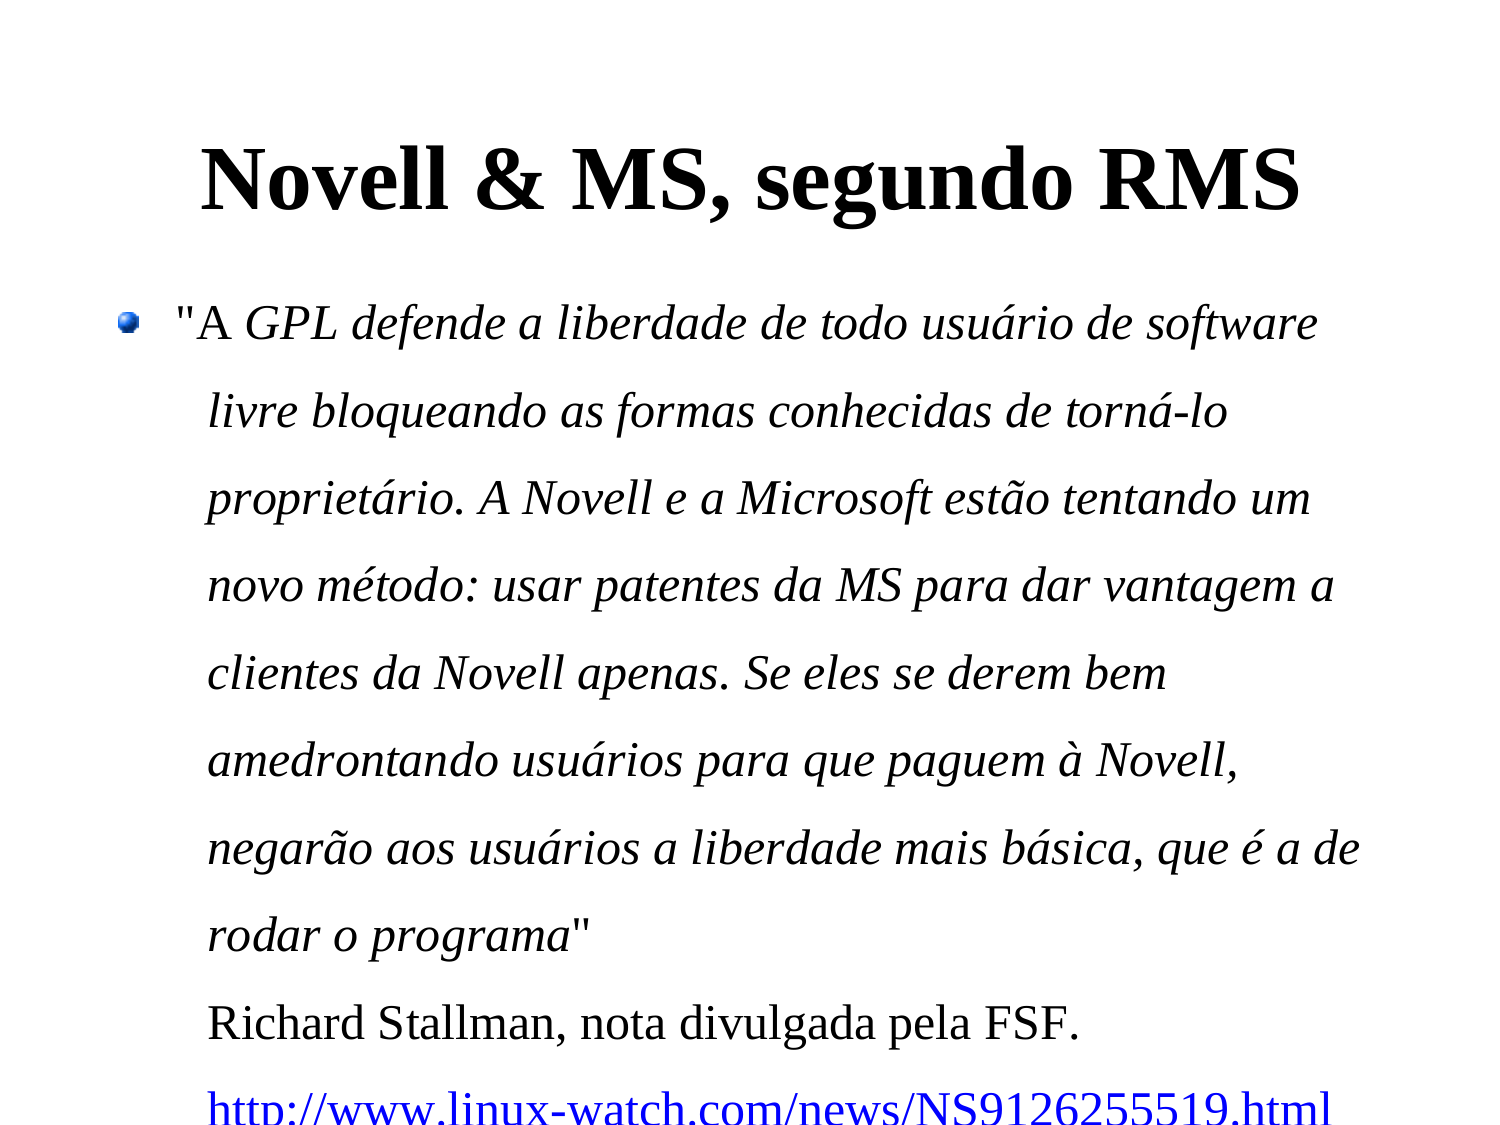

# Novell & MS, segundo RMS
 "A GPL defende a liberdade de todo usuário de software livre bloqueando as formas conhecidas de torná-lo proprietário. A Novell e a Microsoft estão tentando um novo método: usar patentes da MS para dar vantagem a clientes da Novell apenas. Se eles se derem bem amedrontando usuários para que paguem à Novell, negarão aos usuários a liberdade mais básica, que é a de rodar o programa"
Richard Stallman, nota divulgada pela FSF.
http://www.linux-watch.com/news/NS9126255519.html